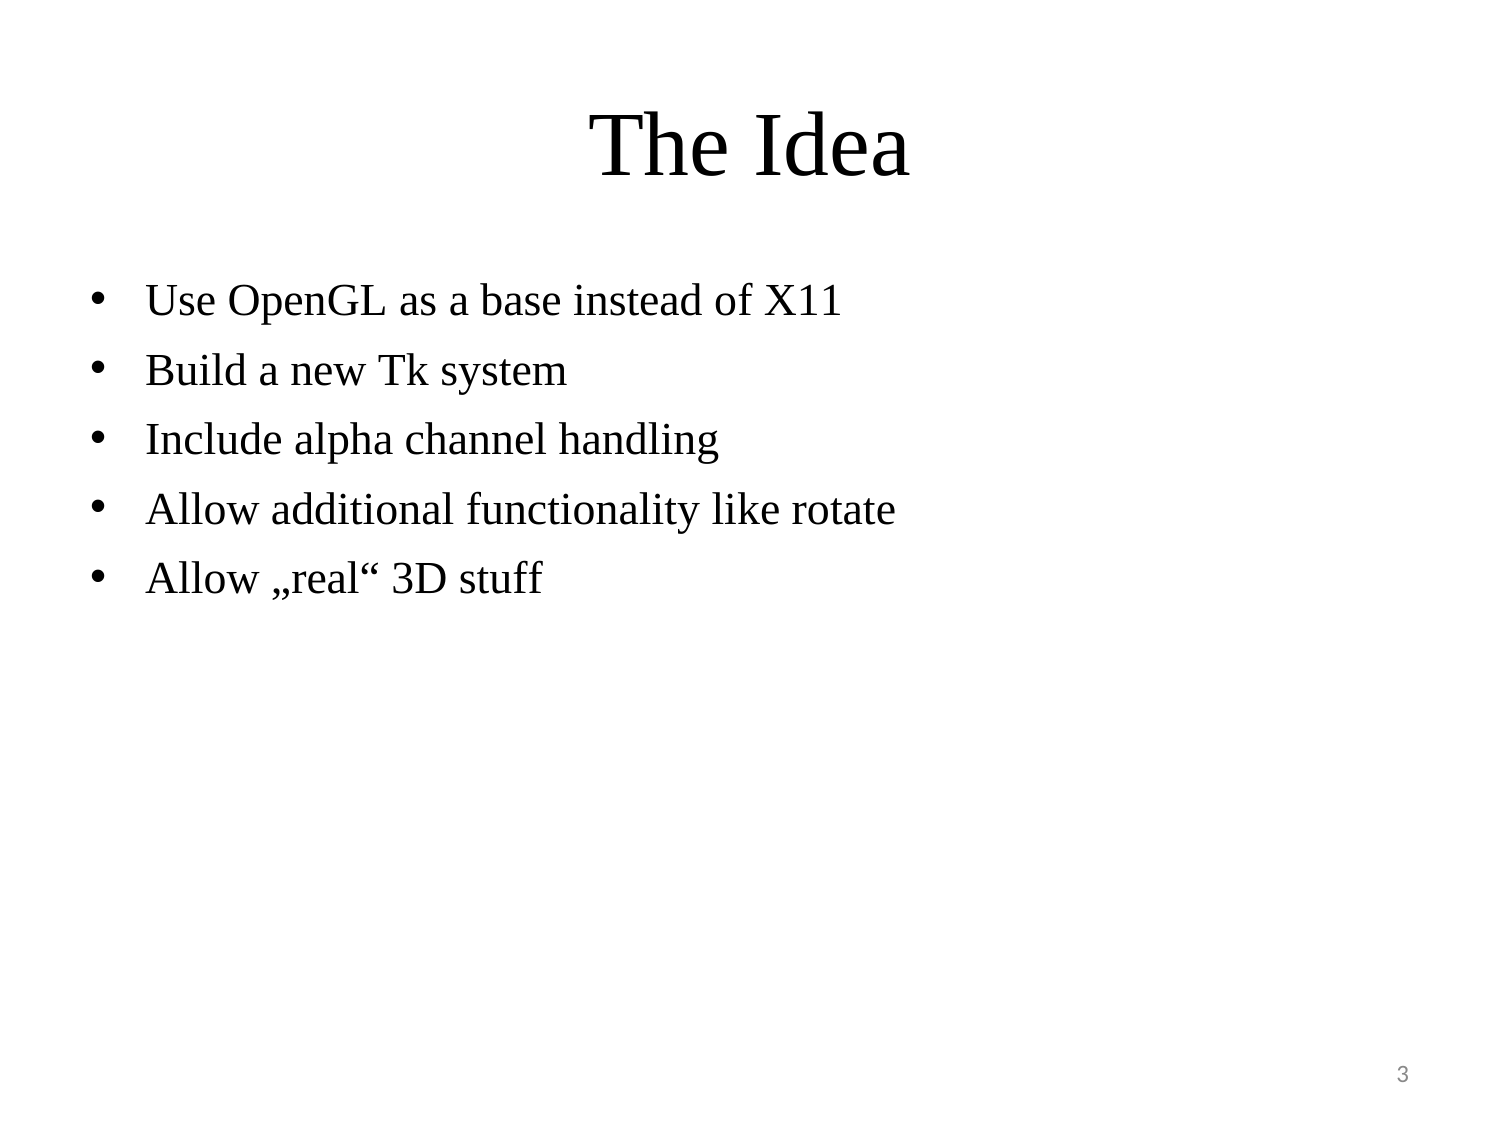

The Idea
Use OpenGL as a base instead of X11
Build a new Tk system
Include alpha channel handling
Allow additional functionality like rotate
Allow „real“ 3D stuff
3